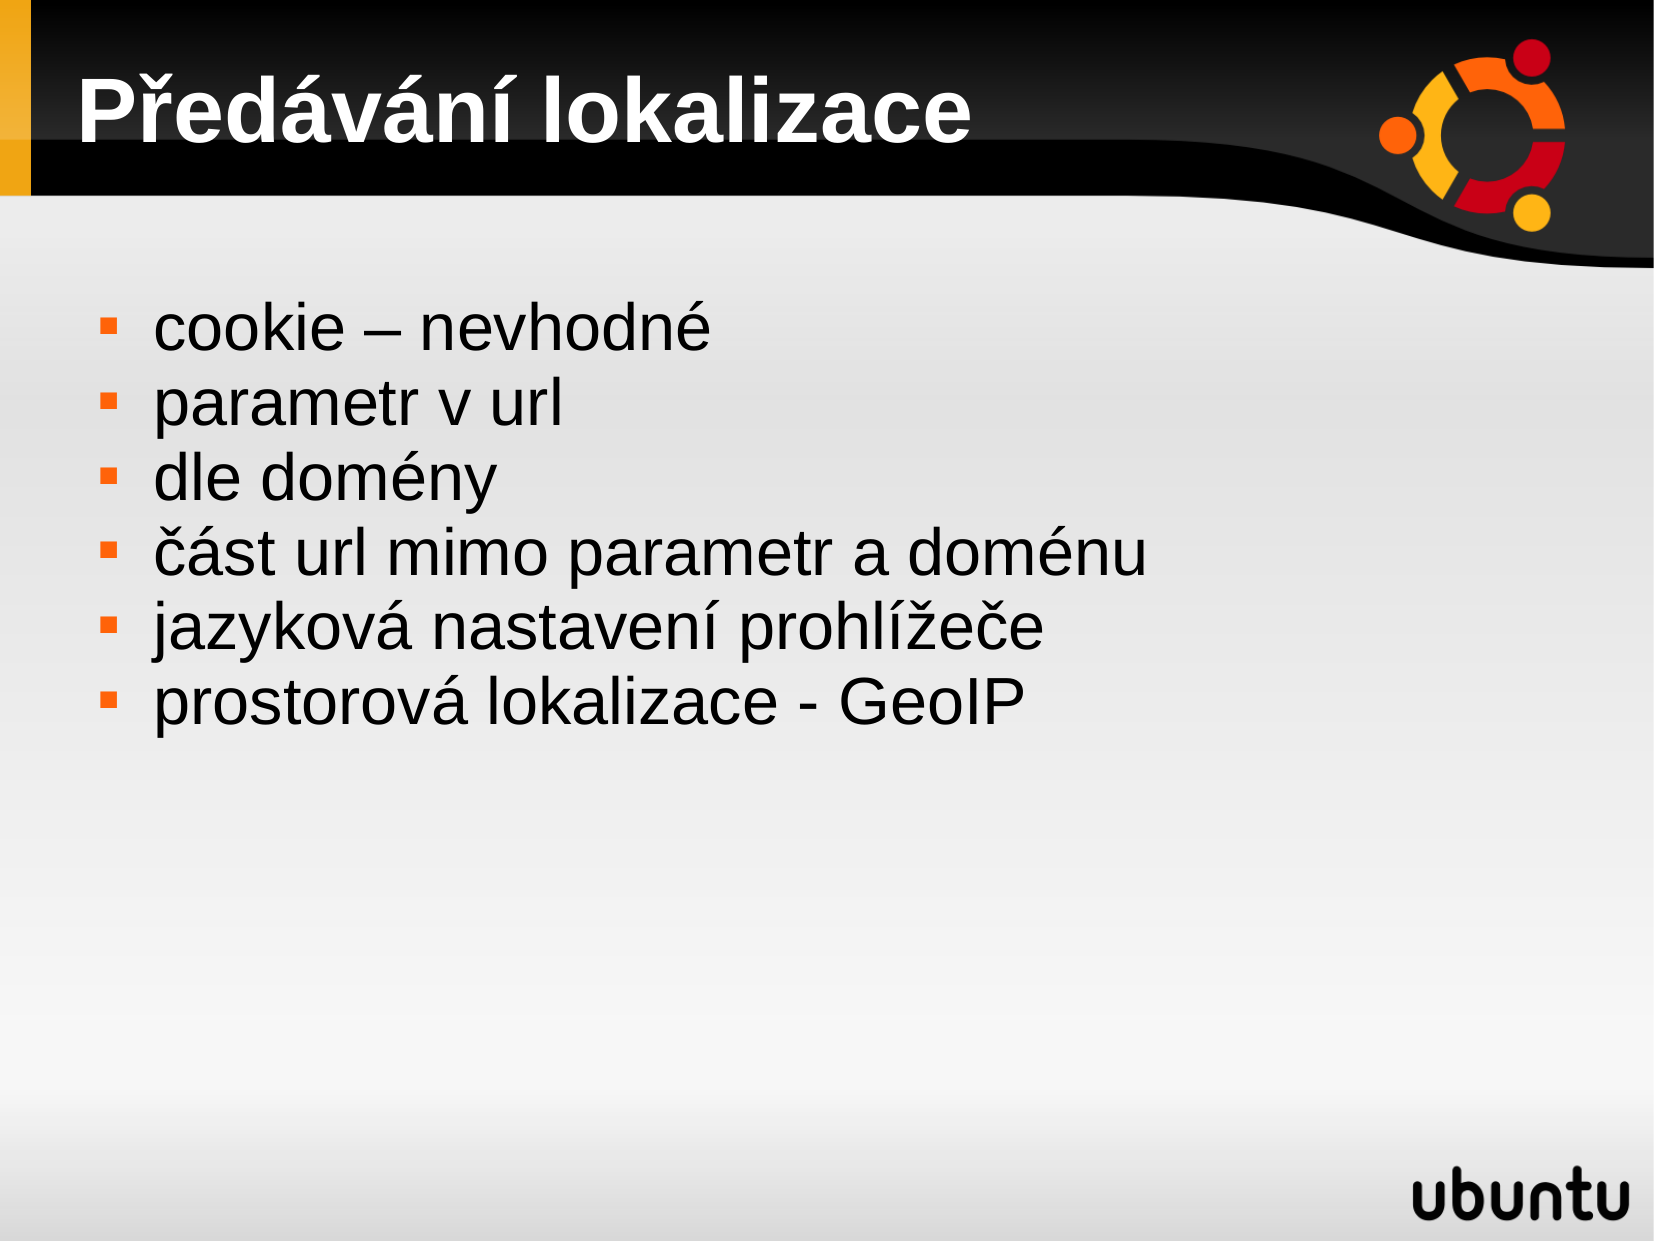

# Předávání lokalizace
cookie – nevhodné
parametr v url
dle domény
část url mimo parametr a doménu
jazyková nastavení prohlížeče
prostorová lokalizace - GeoIP